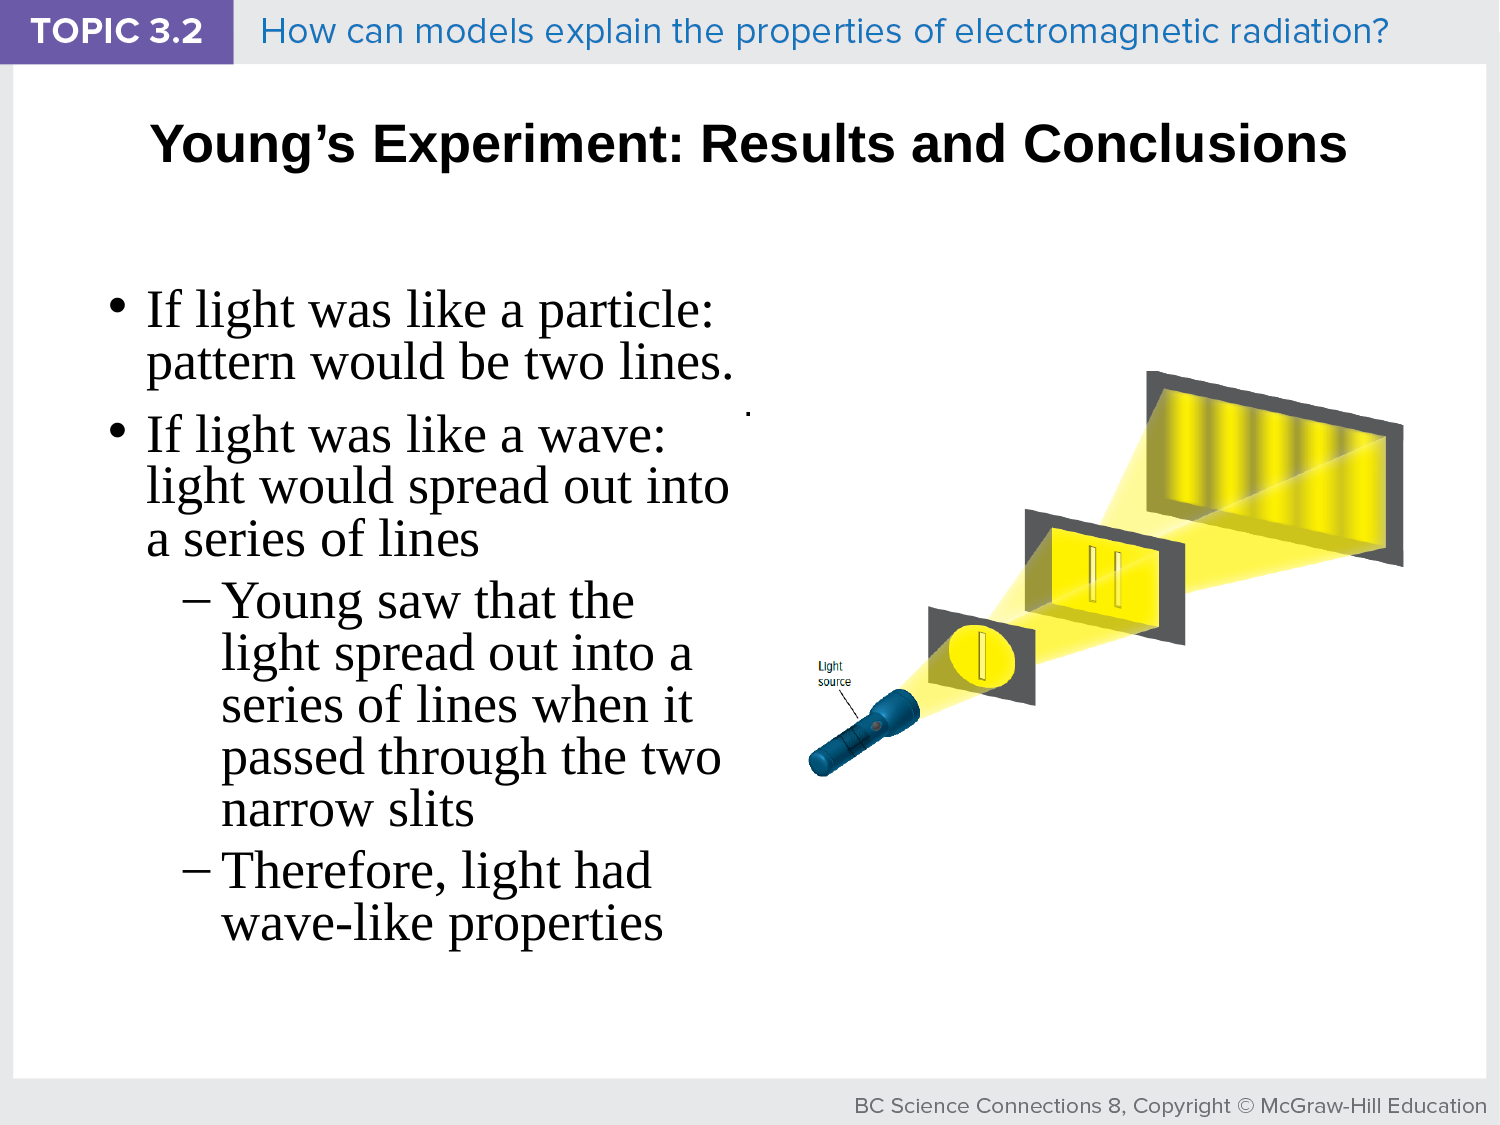

# Young’s Experiment: Results and Conclusions
If light was like a particle: pattern would be two lines.
If light was like a wave: light would spread out into a series of lines
Young saw that the light spread out into a series of lines when it passed through the two narrow slits
Therefore, light had wave-like properties
.